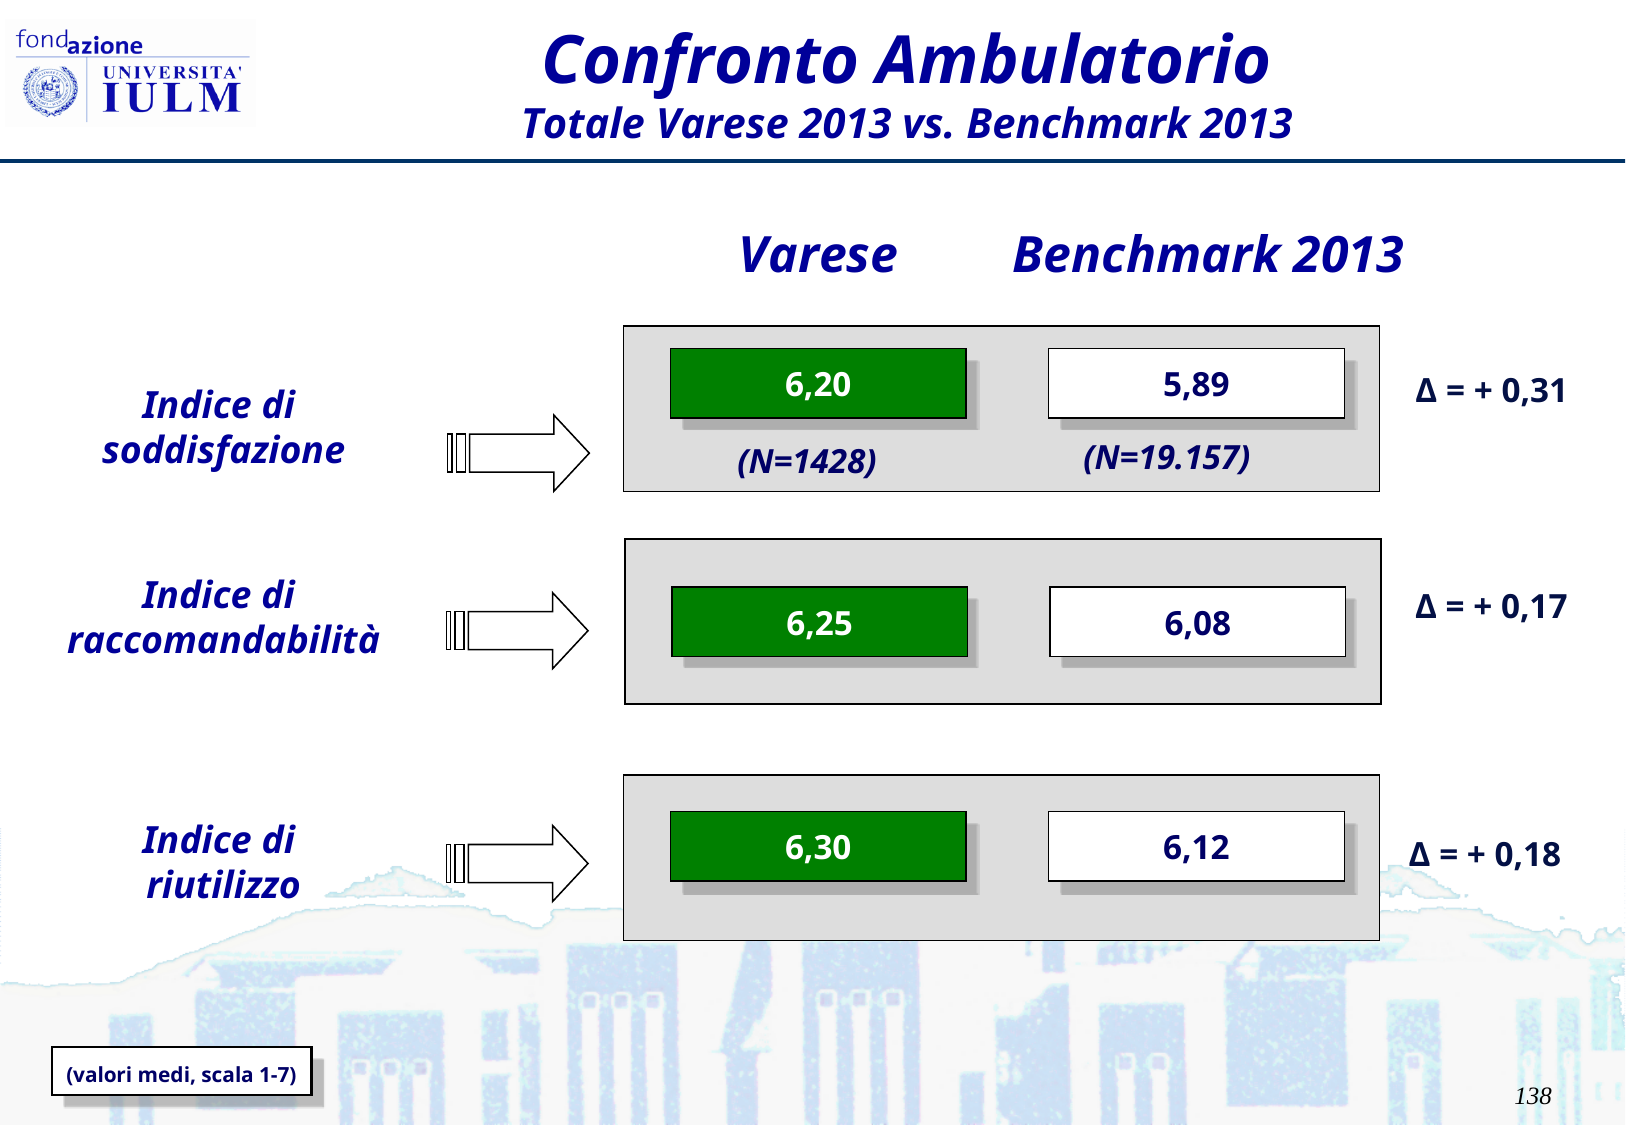

Confronto Ambulatorio
Totale Varese 2013 vs. Benchmark 2013
Varese
Benchmark 2013
6,20
5,89
Δ = + 0,31
Indice di
soddisfazione
(N=19.157)
(N=1428)
Indice di
raccomandabilità
Δ = + 0,17
6,25
6,08
Indice di
riutilizzo
6,30
6,12
Δ = + 0,18
(valori medi, scala 1-7)